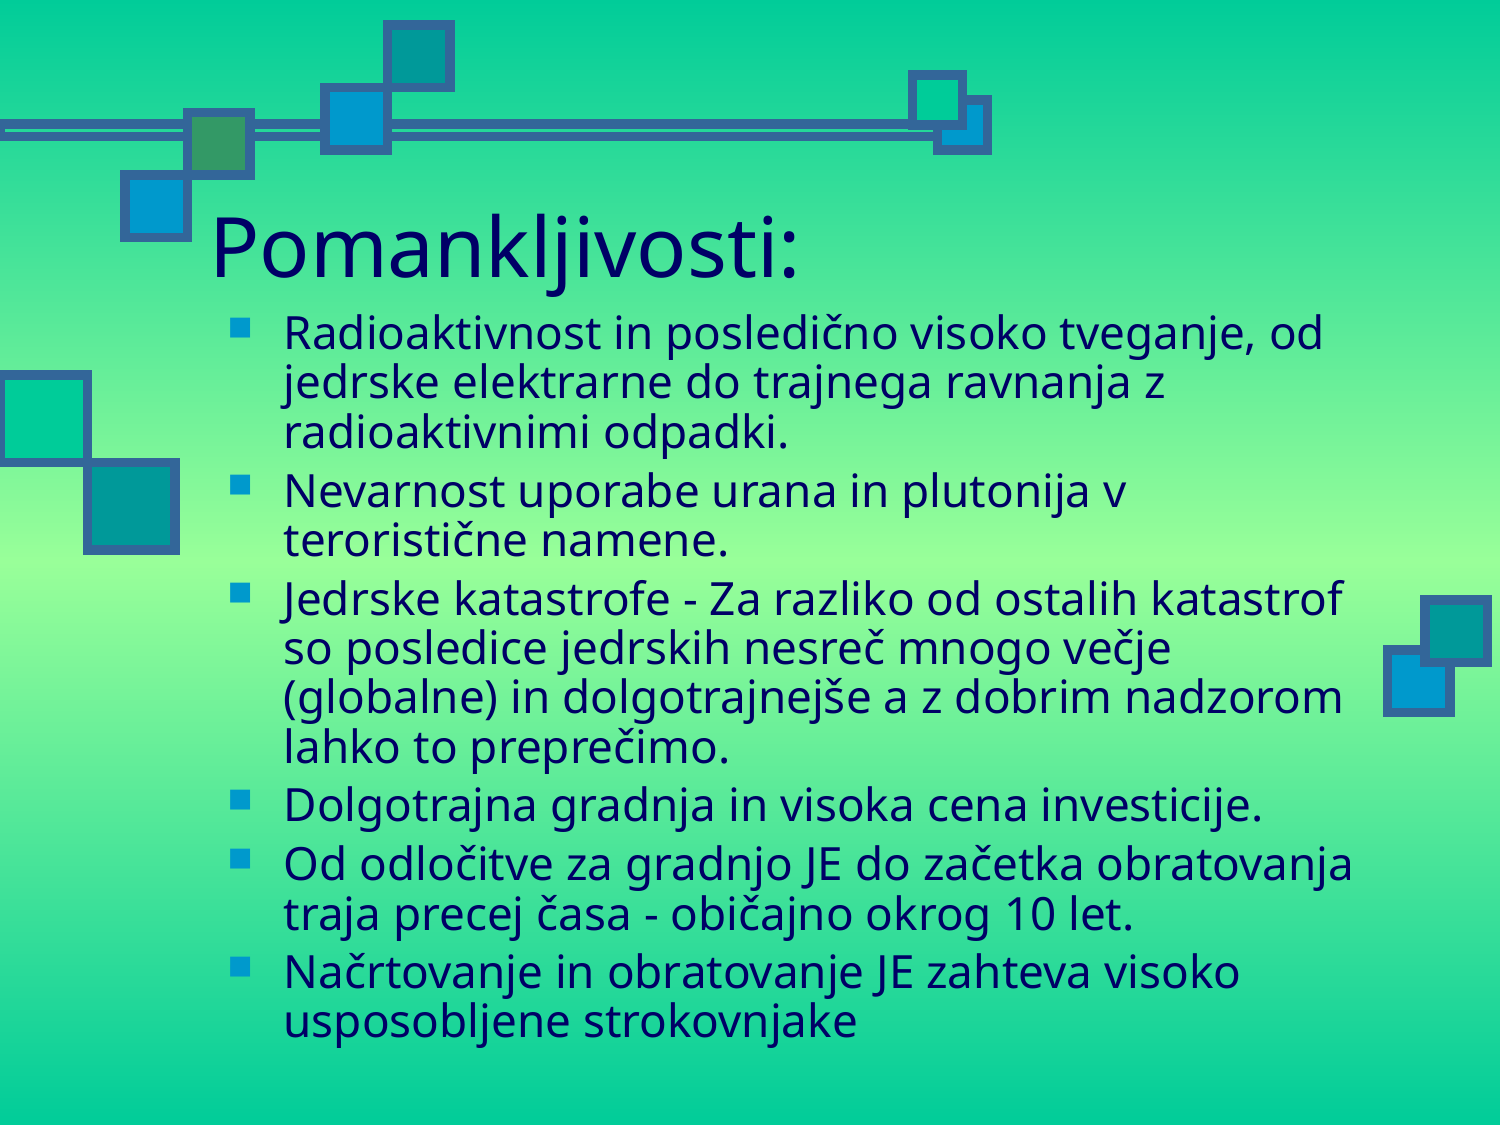

# Pomankljivosti:
Radioaktivnost in posledično visoko tveganje, od jedrske elektrarne do trajnega ravnanja z radioaktivnimi odpadki.
Nevarnost uporabe urana in plutonija v teroristične namene.
Jedrske katastrofe - Za razliko od ostalih katastrof so posledice jedrskih nesreč mnogo večje (globalne) in dolgotrajnejše a z dobrim nadzorom lahko to preprečimo.
Dolgotrajna gradnja in visoka cena investicije.
Od odločitve za gradnjo JE do začetka obratovanja traja precej časa - običajno okrog 10 let.
Načrtovanje in obratovanje JE zahteva visoko usposobljene strokovnjake